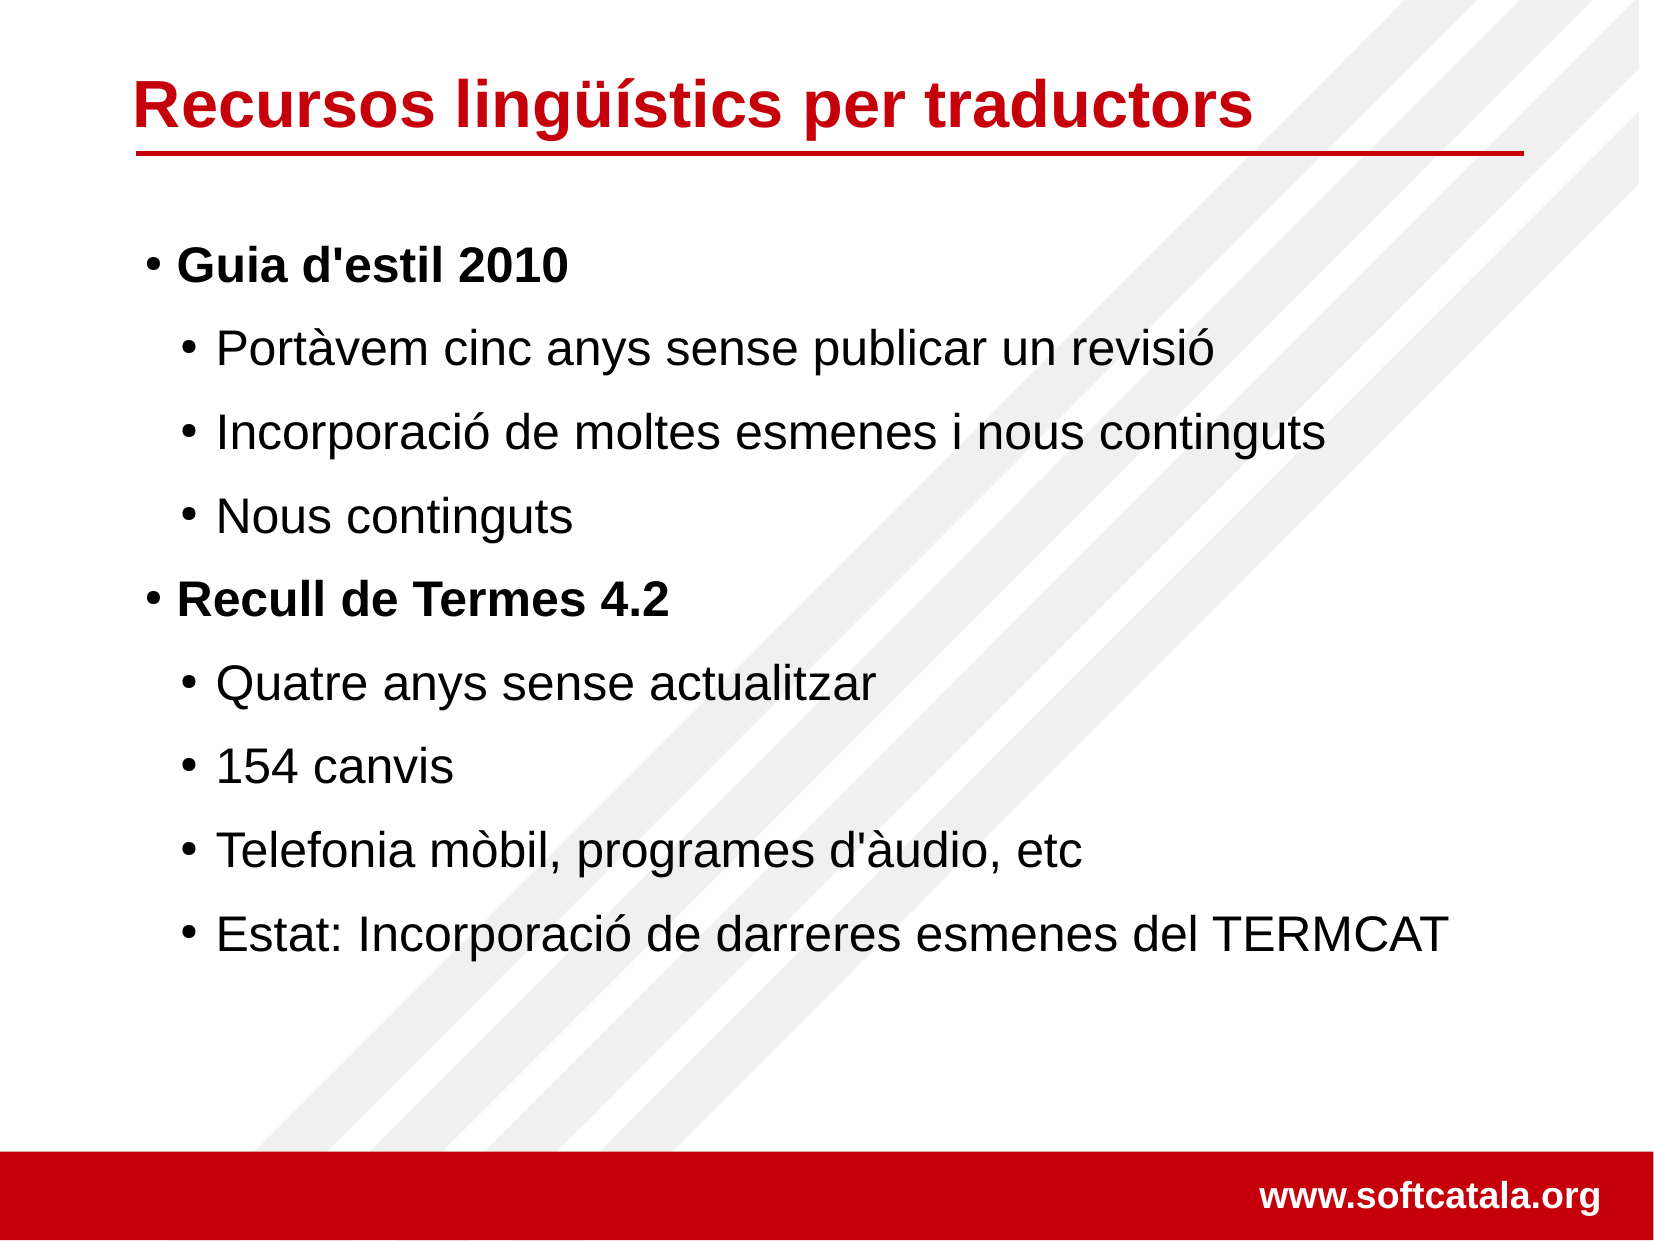

Recursos lingüístics per traductors
 Guia d'estil 2010
Portàvem cinc anys sense publicar un revisió
Incorporació de moltes esmenes i nous continguts
Nous continguts
 Recull de Termes 4.2
Quatre anys sense actualitzar
154 canvis
Telefonia mòbil, programes d'àudio, etc
Estat: Incorporació de darreres esmenes del TERMCAT
 www.softcatala.org